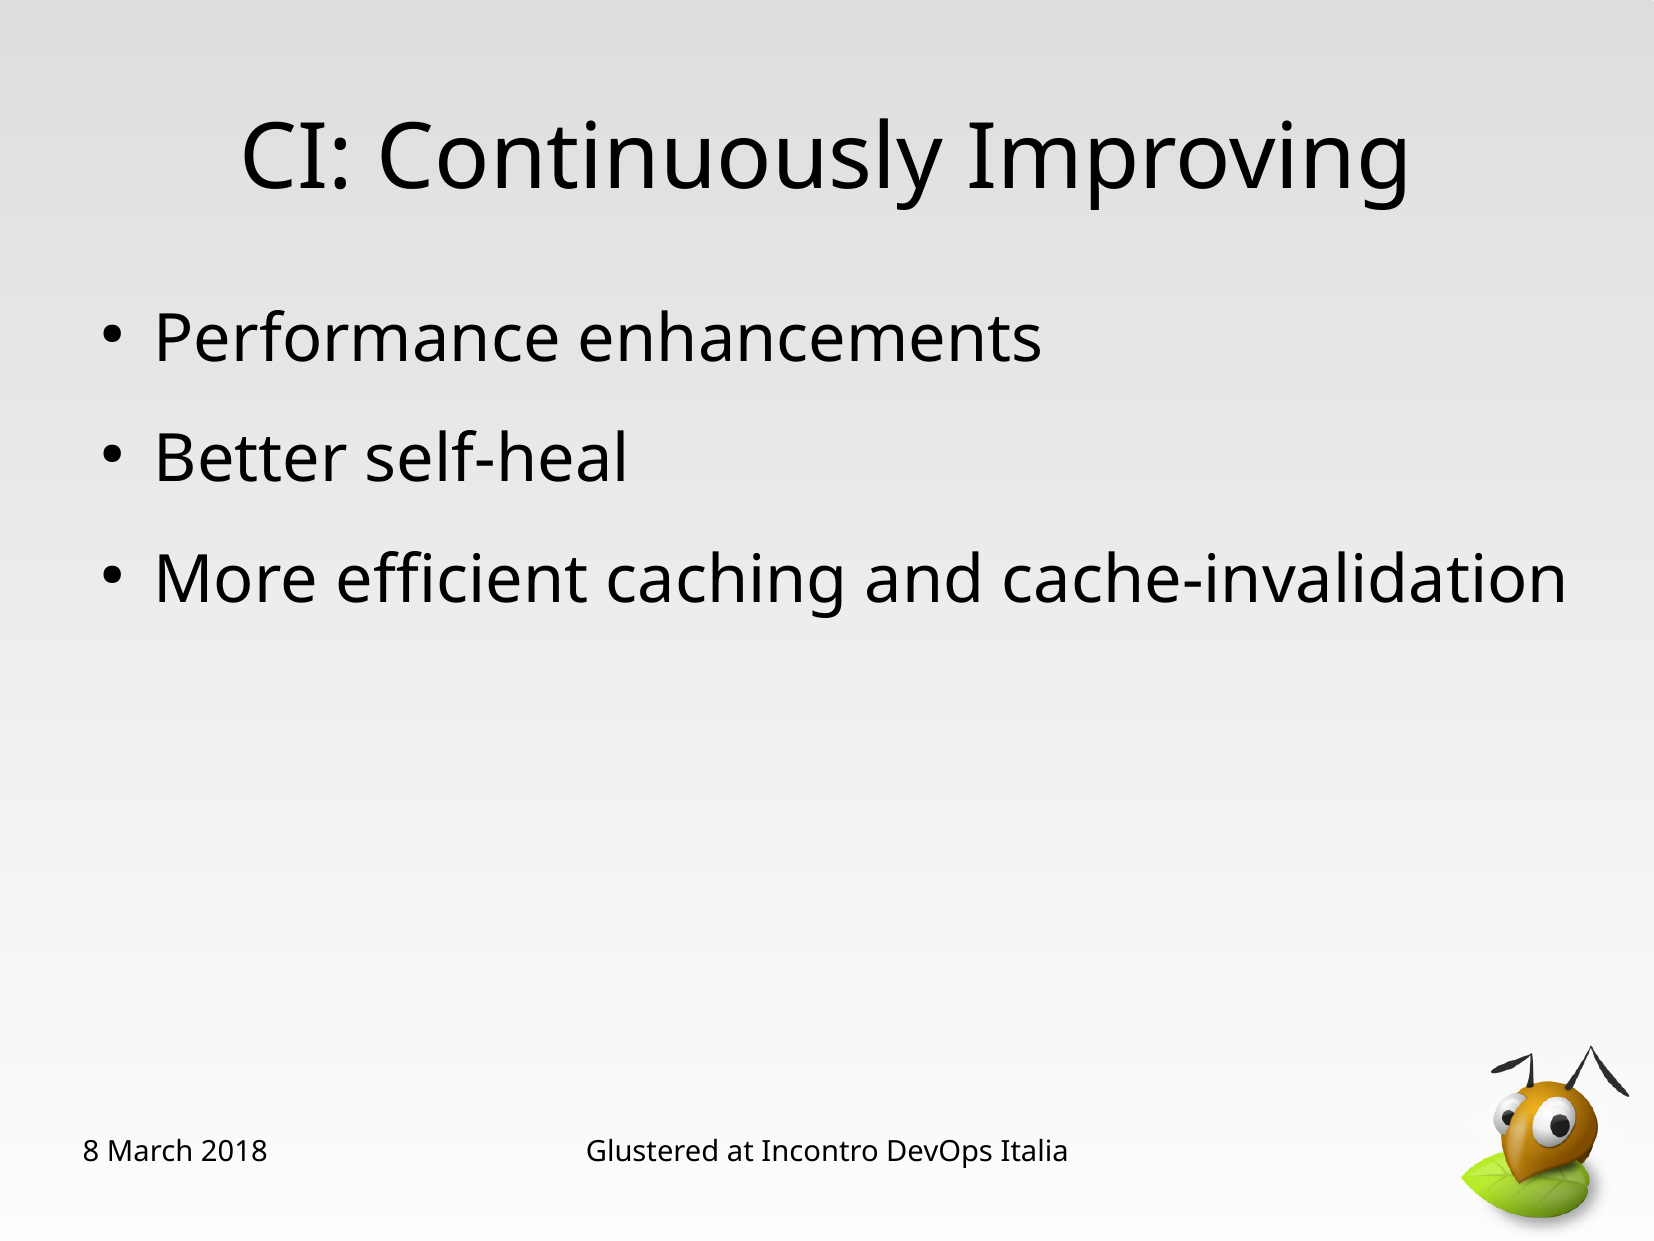

# CI: Continuously Improving
Performance enhancements
Better self-heal
More efficient caching and cache-invalidation
8 March 2018
Glustered at Incontro DevOps Italia